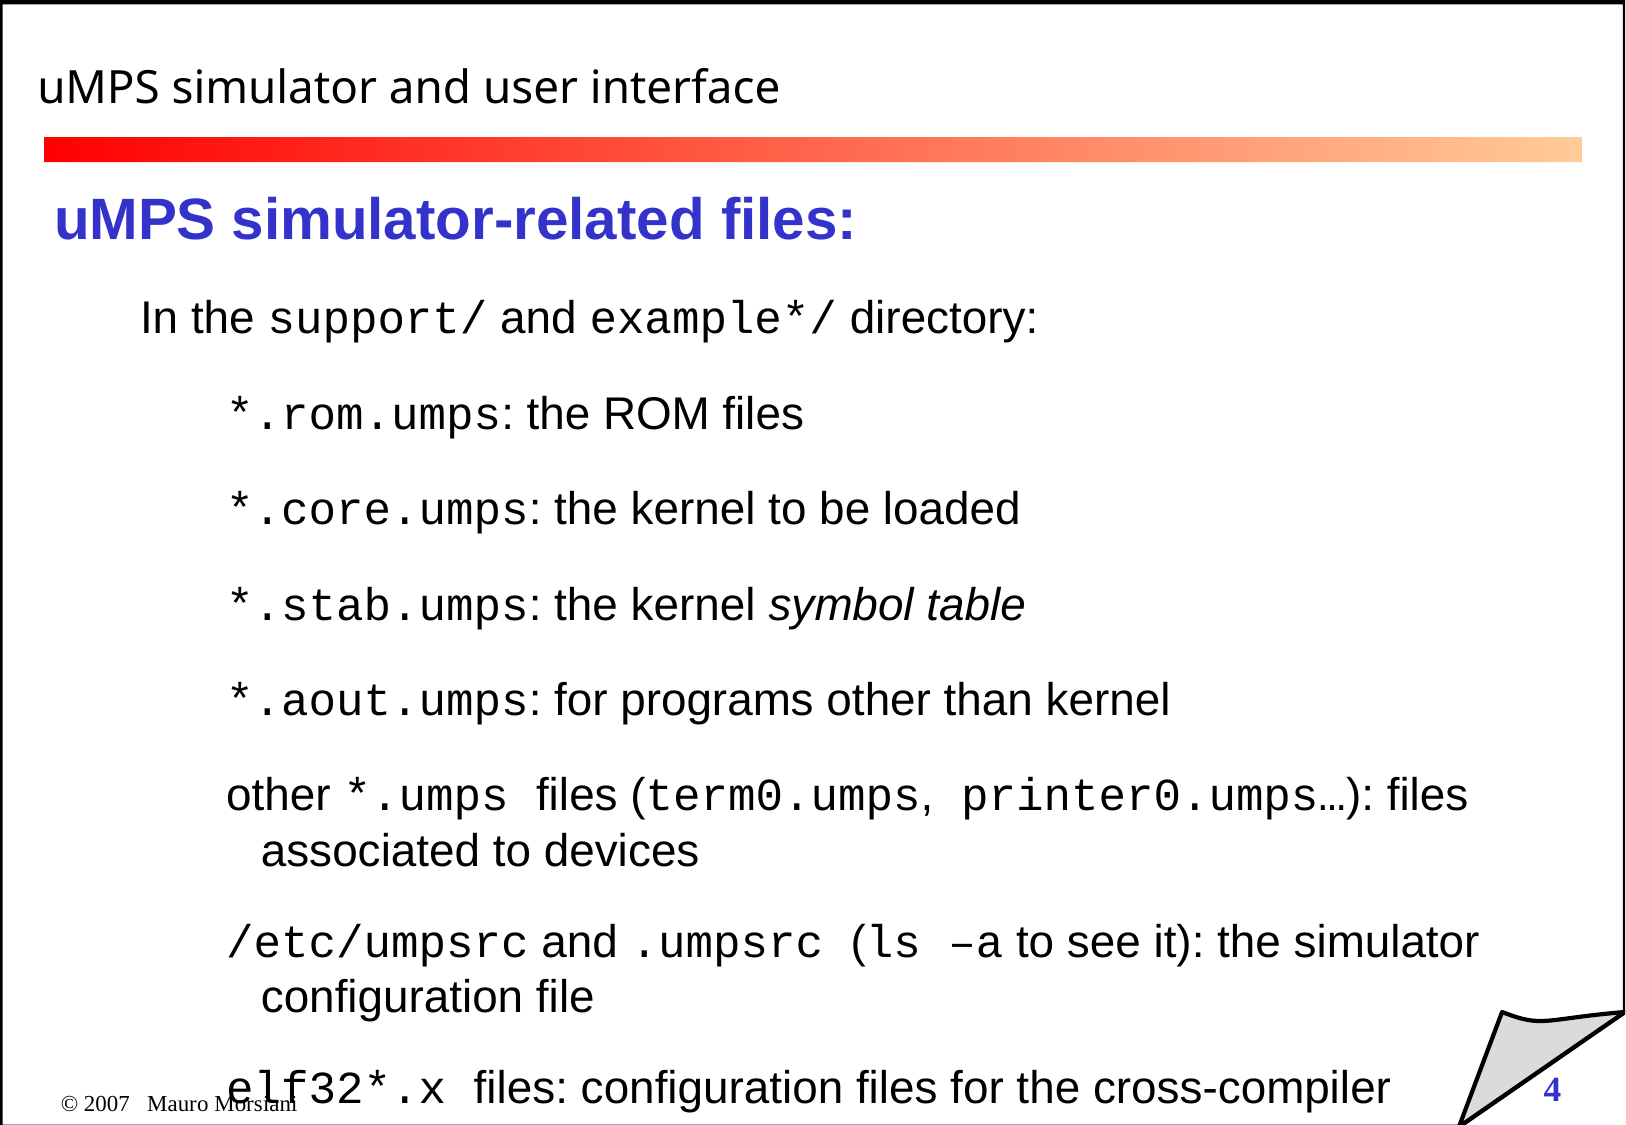

# uMPS simulator and user interface
uMPS simulator-related files:
In the support/ and example*/ directory:
*.rom.umps: the ROM files
*.core.umps: the kernel to be loaded
*.stab.umps: the kernel symbol table
*.aout.umps: for programs other than kernel
other *.umps files (term0.umps, printer0.umps…): files associated to devices
/etc/umpsrc and .umpsrc (ls –a to see it): the simulator configuration file
elf32*.x files: configuration files for the cross-compiler